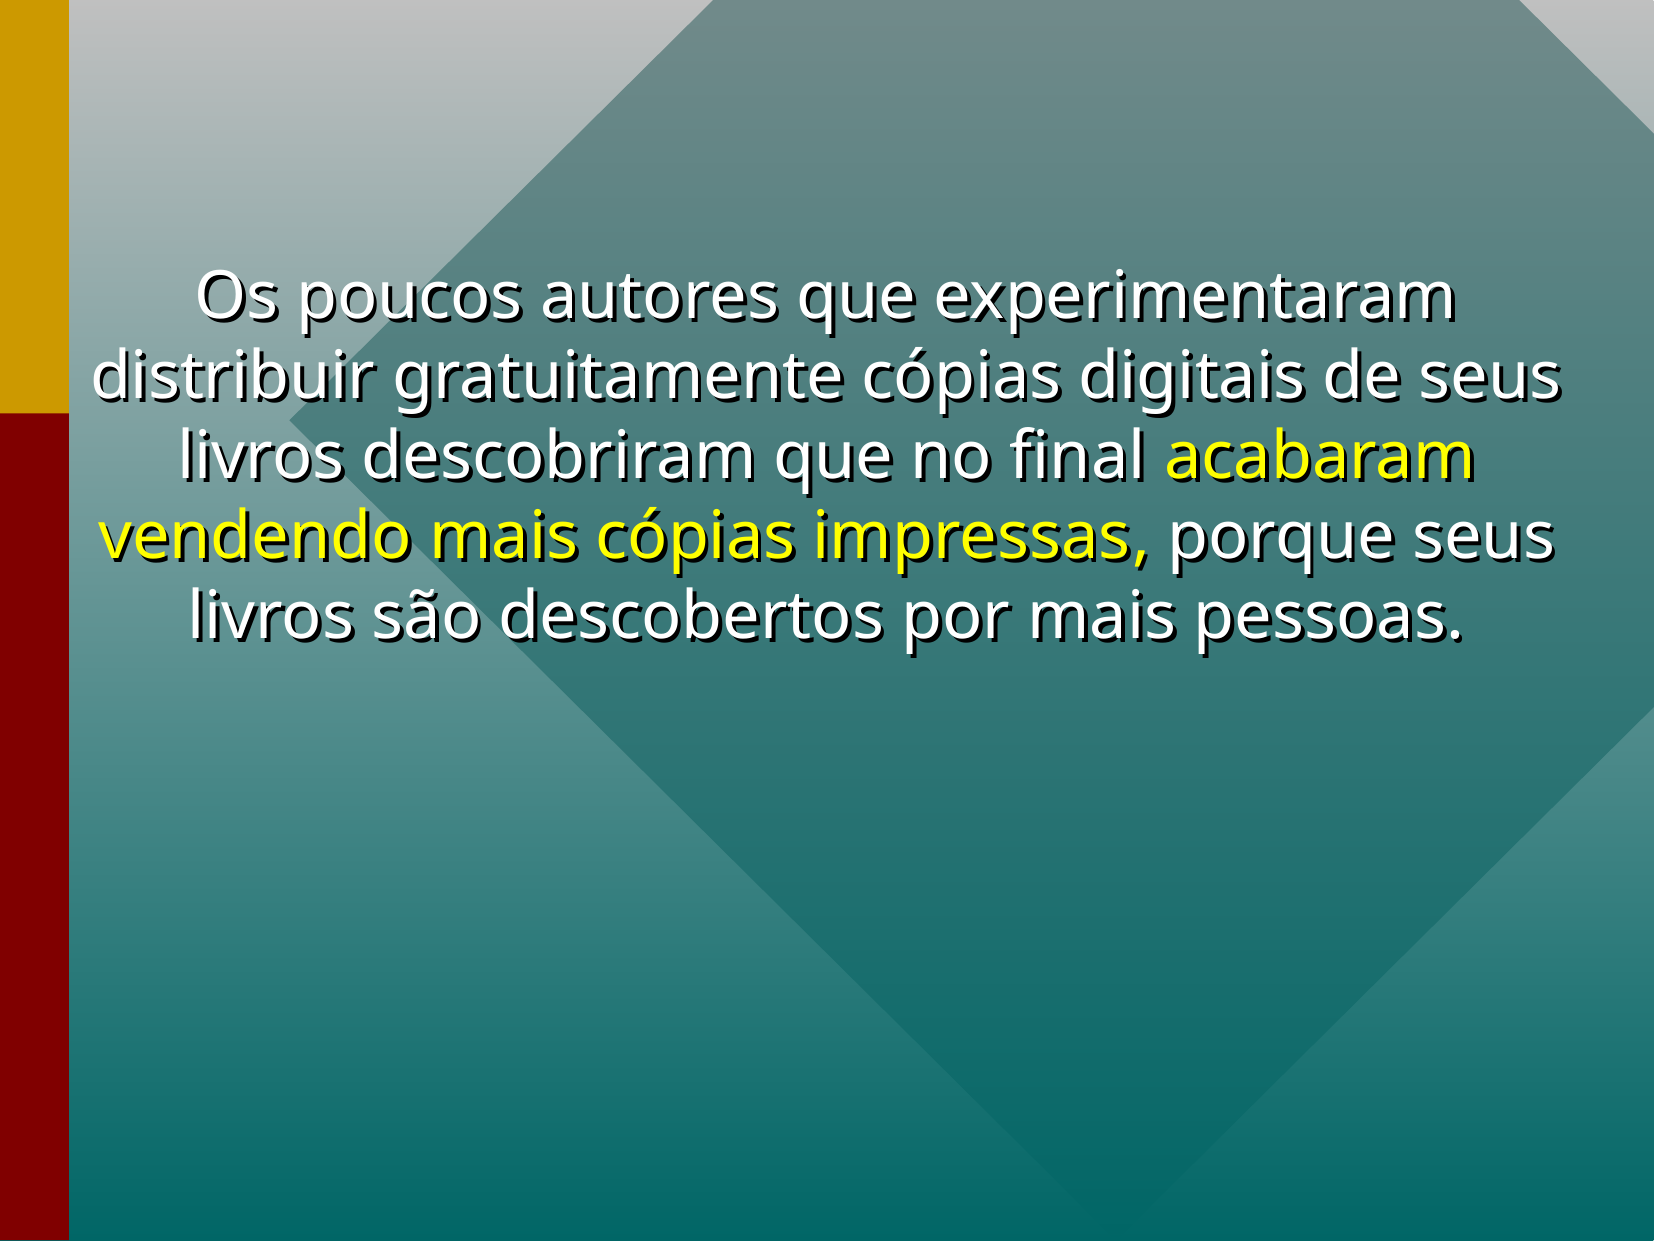

# Os poucos autores que experimentaram distribuir gratuitamente cópias digitais de seus livros descobriram que no final acabaram vendendo mais cópias impressas, porque seus livros são descobertos por mais pessoas.